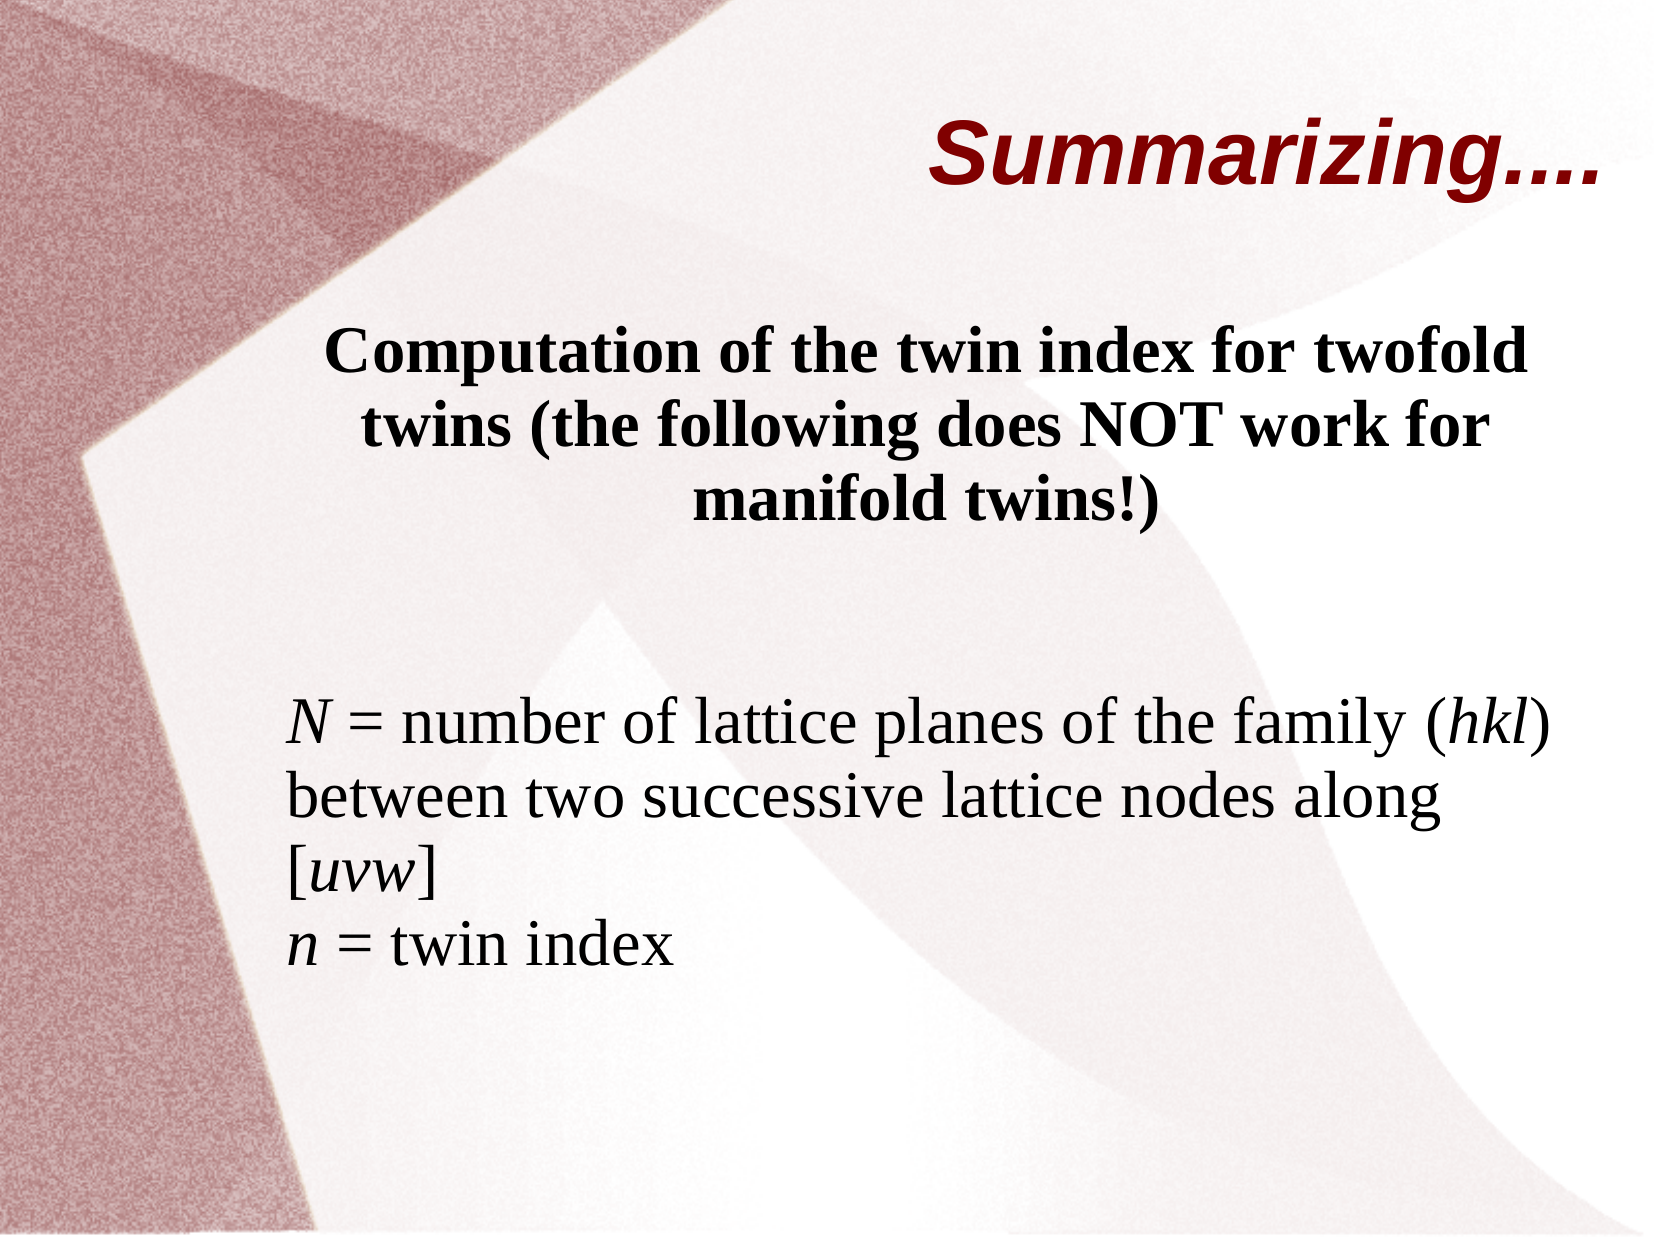

# Summarizing....
Computation of the twin index for twofold twins (the following does NOT work for manifold twins!)
N = number of lattice planes of the family (hkl) between two successive lattice nodes along [uvw]
n = twin index